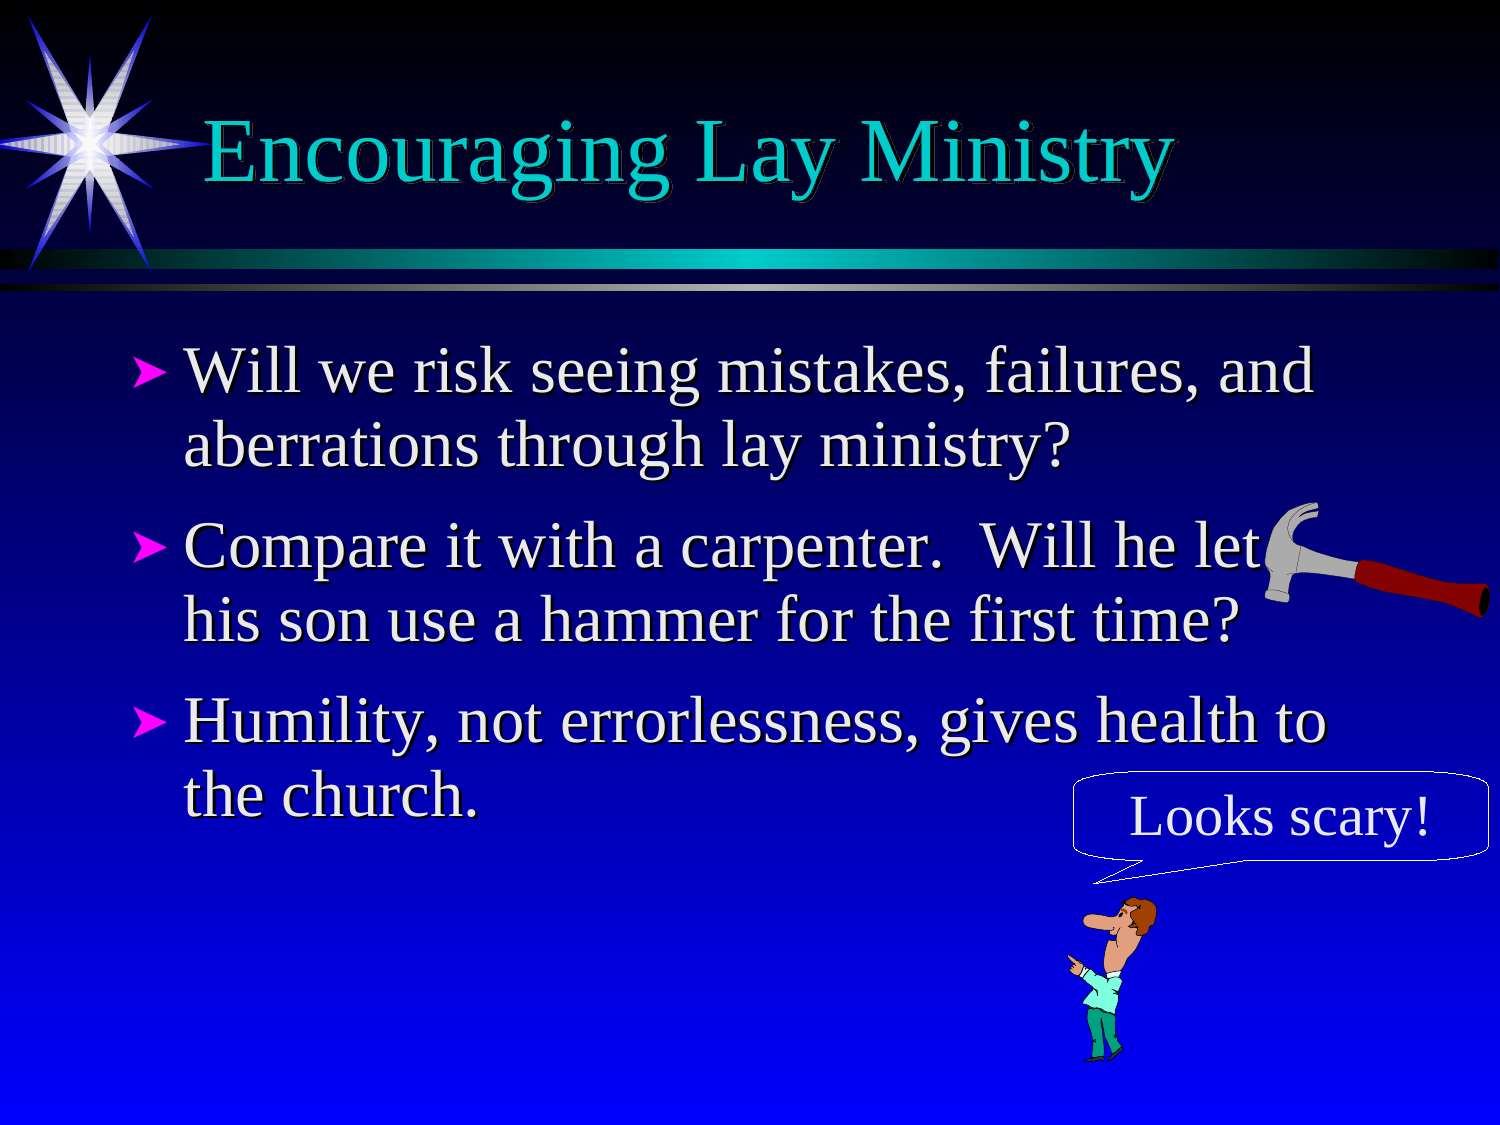

# Encouraging Lay Ministry
Will we risk seeing mistakes, failures, and aberrations through lay ministry?
Compare it with a carpenter. Will he let
his son use a hammer for the first time?
Humility, not errorlessness, gives health to the church.
Looks scary!